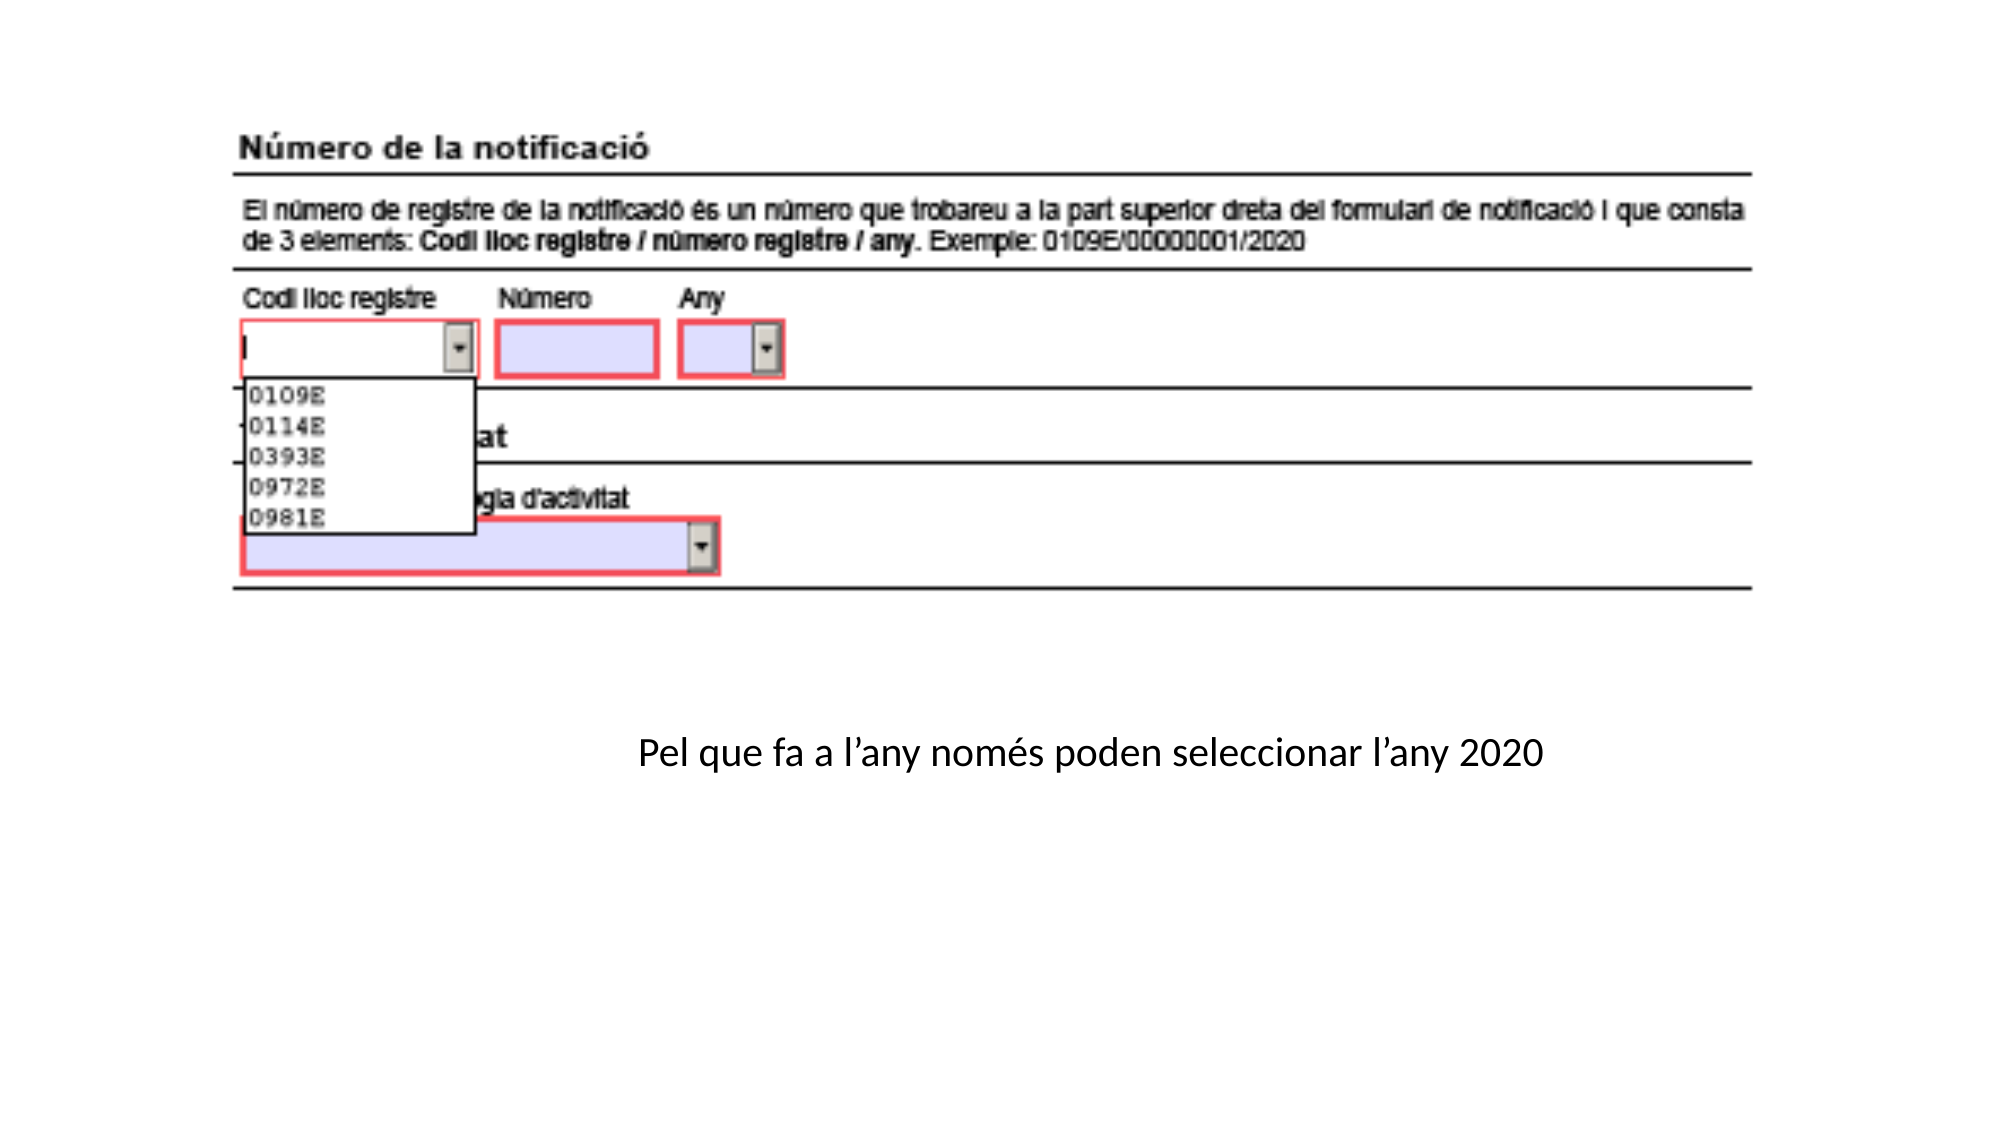

Pel que fa a l’any només poden seleccionar l’any 2020